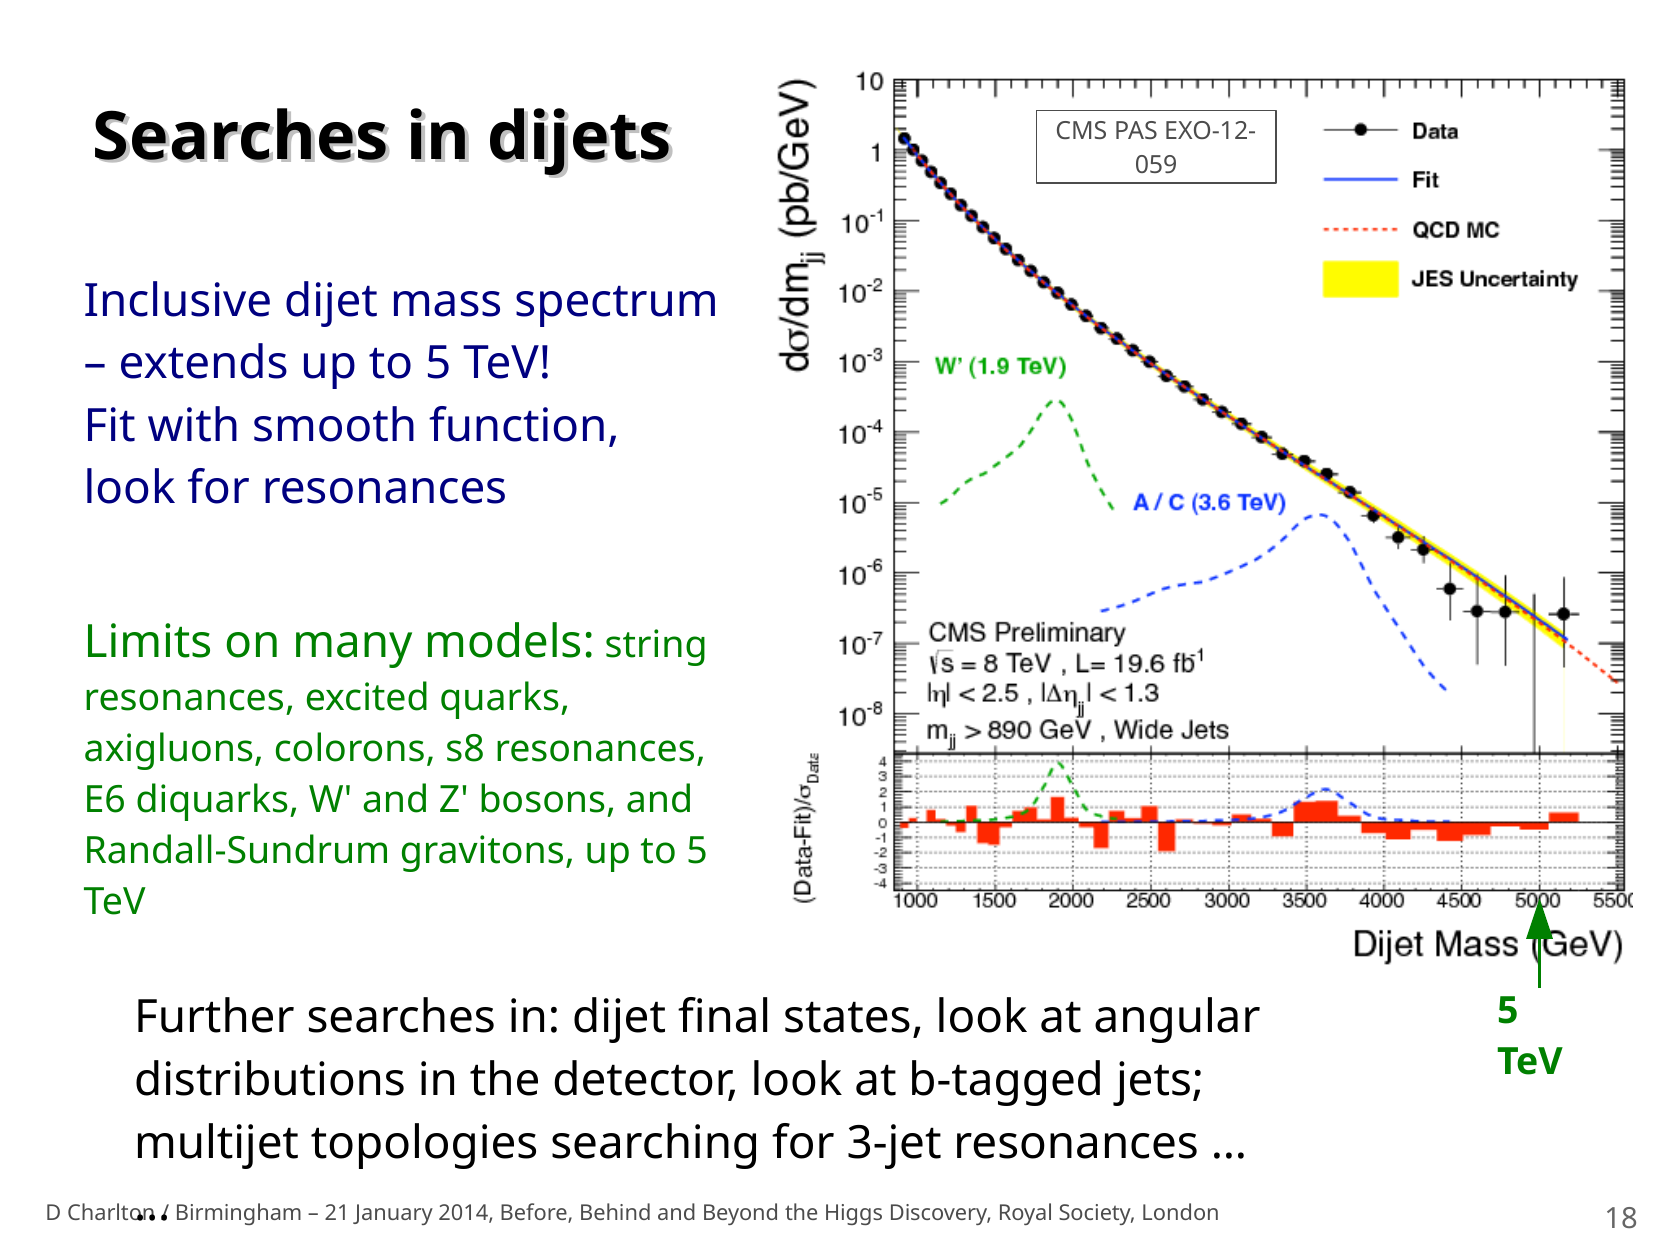

Searches in dijets
CMS PAS EXO-12-059
Inclusive dijet mass spectrum – extends up to 5 TeV!
Fit with smooth function, look for resonances
Limits on many models: string resonances, excited quarks, axigluons, colorons, s8 resonances, E6 diquarks, W' and Z' bosons, and Randall-Sundrum gravitons, up to 5 TeV
5 TeV
Further searches in: dijet final states, look at angular distributions in the detector, look at b-tagged jets; multijet topologies searching for 3-jet resonances … …